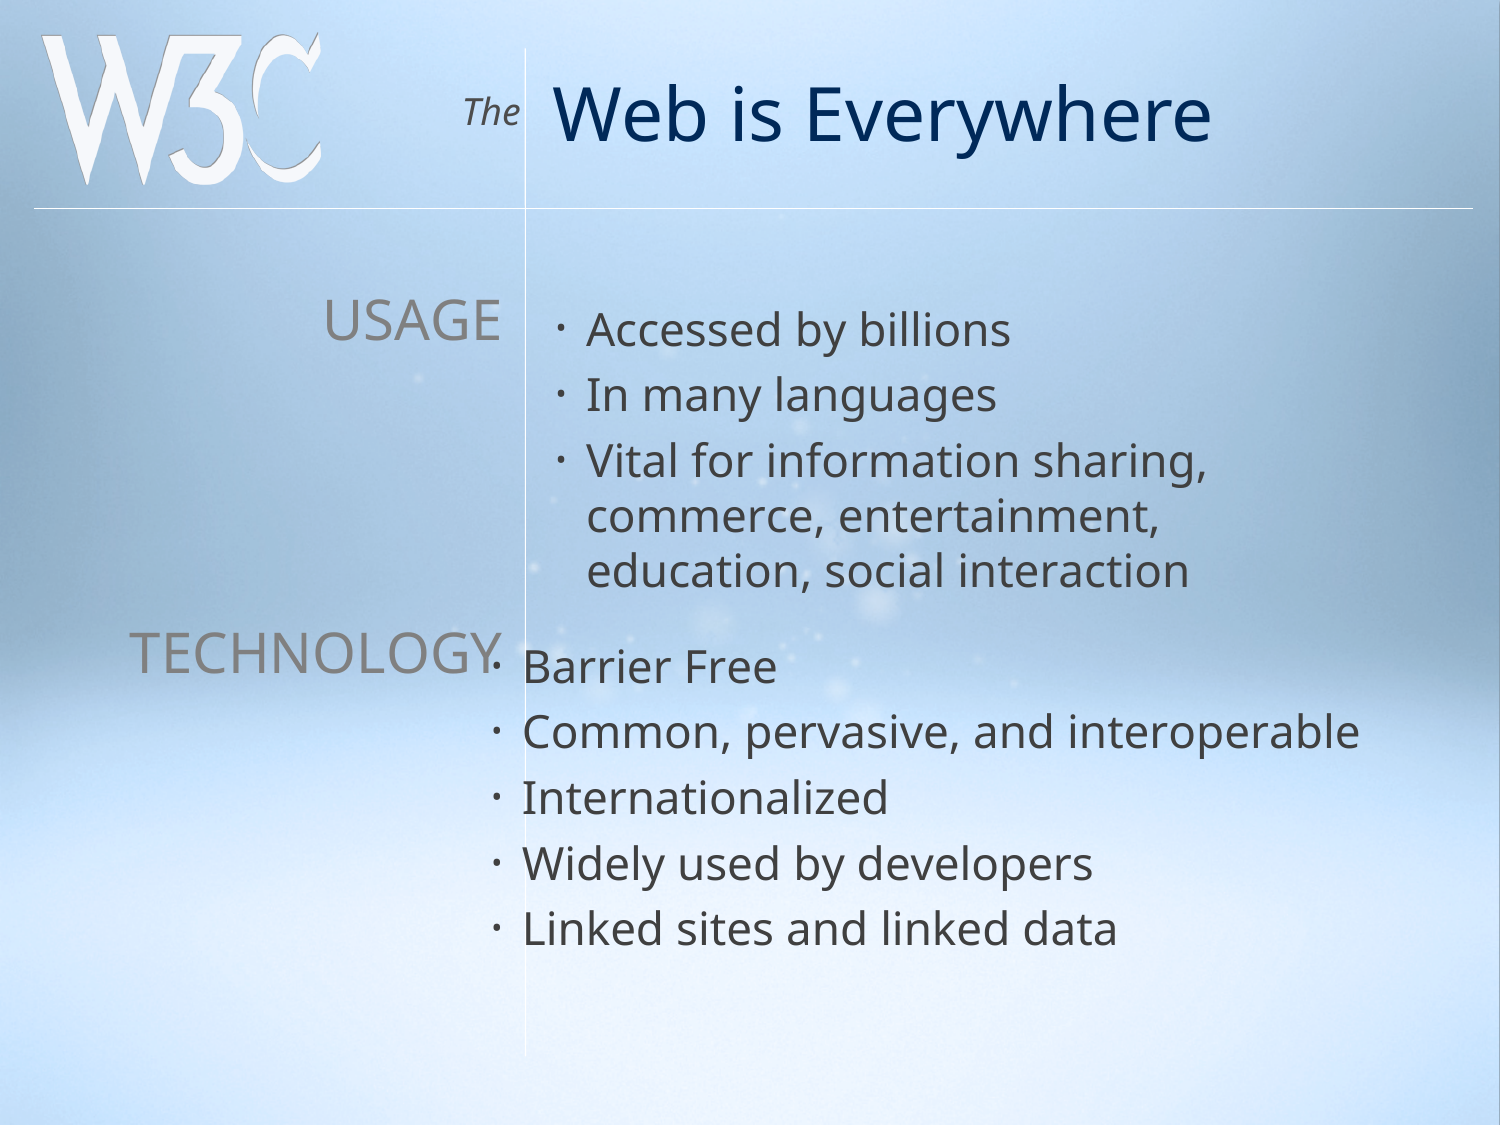

# Web is Everywhere
The
USAGE
Accessed by billions
In many languages
Vital for information sharing, commerce, entertainment, education, social interaction
TECHNOLOGY
Barrier Free
Common, pervasive, and interoperable
Internationalized
Widely used by developers
Linked sites and linked data